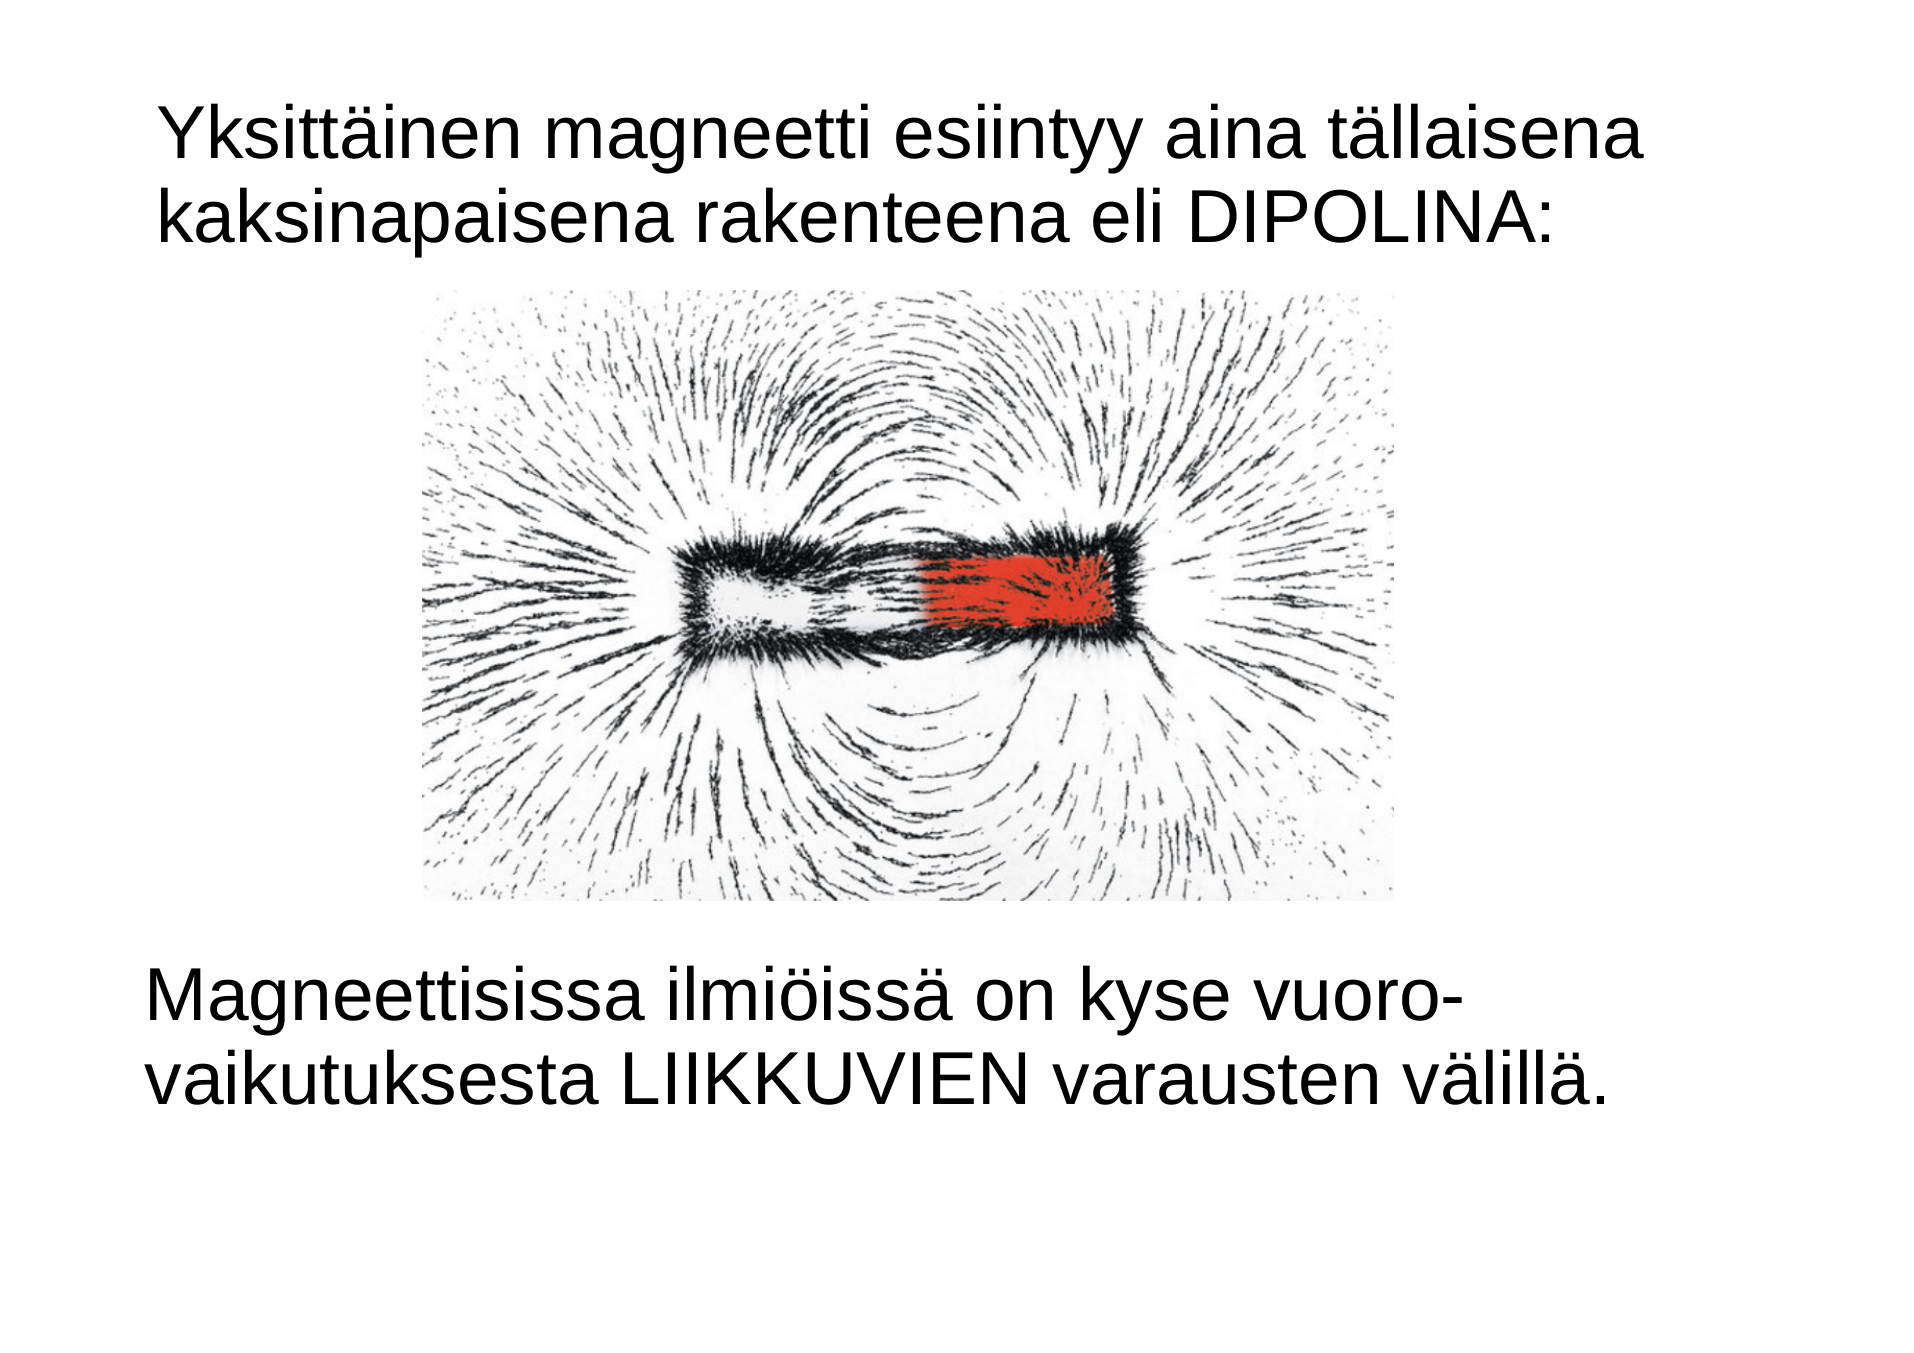

Yksittäinen magneetti esiintyy aina tällaisena kaksinapaisena rakenteena eli DIPOLINA:
Magneettisissa ilmiöissä on kyse vuoro-vaikutuksesta LIIKKUVIEN varausten välillä.